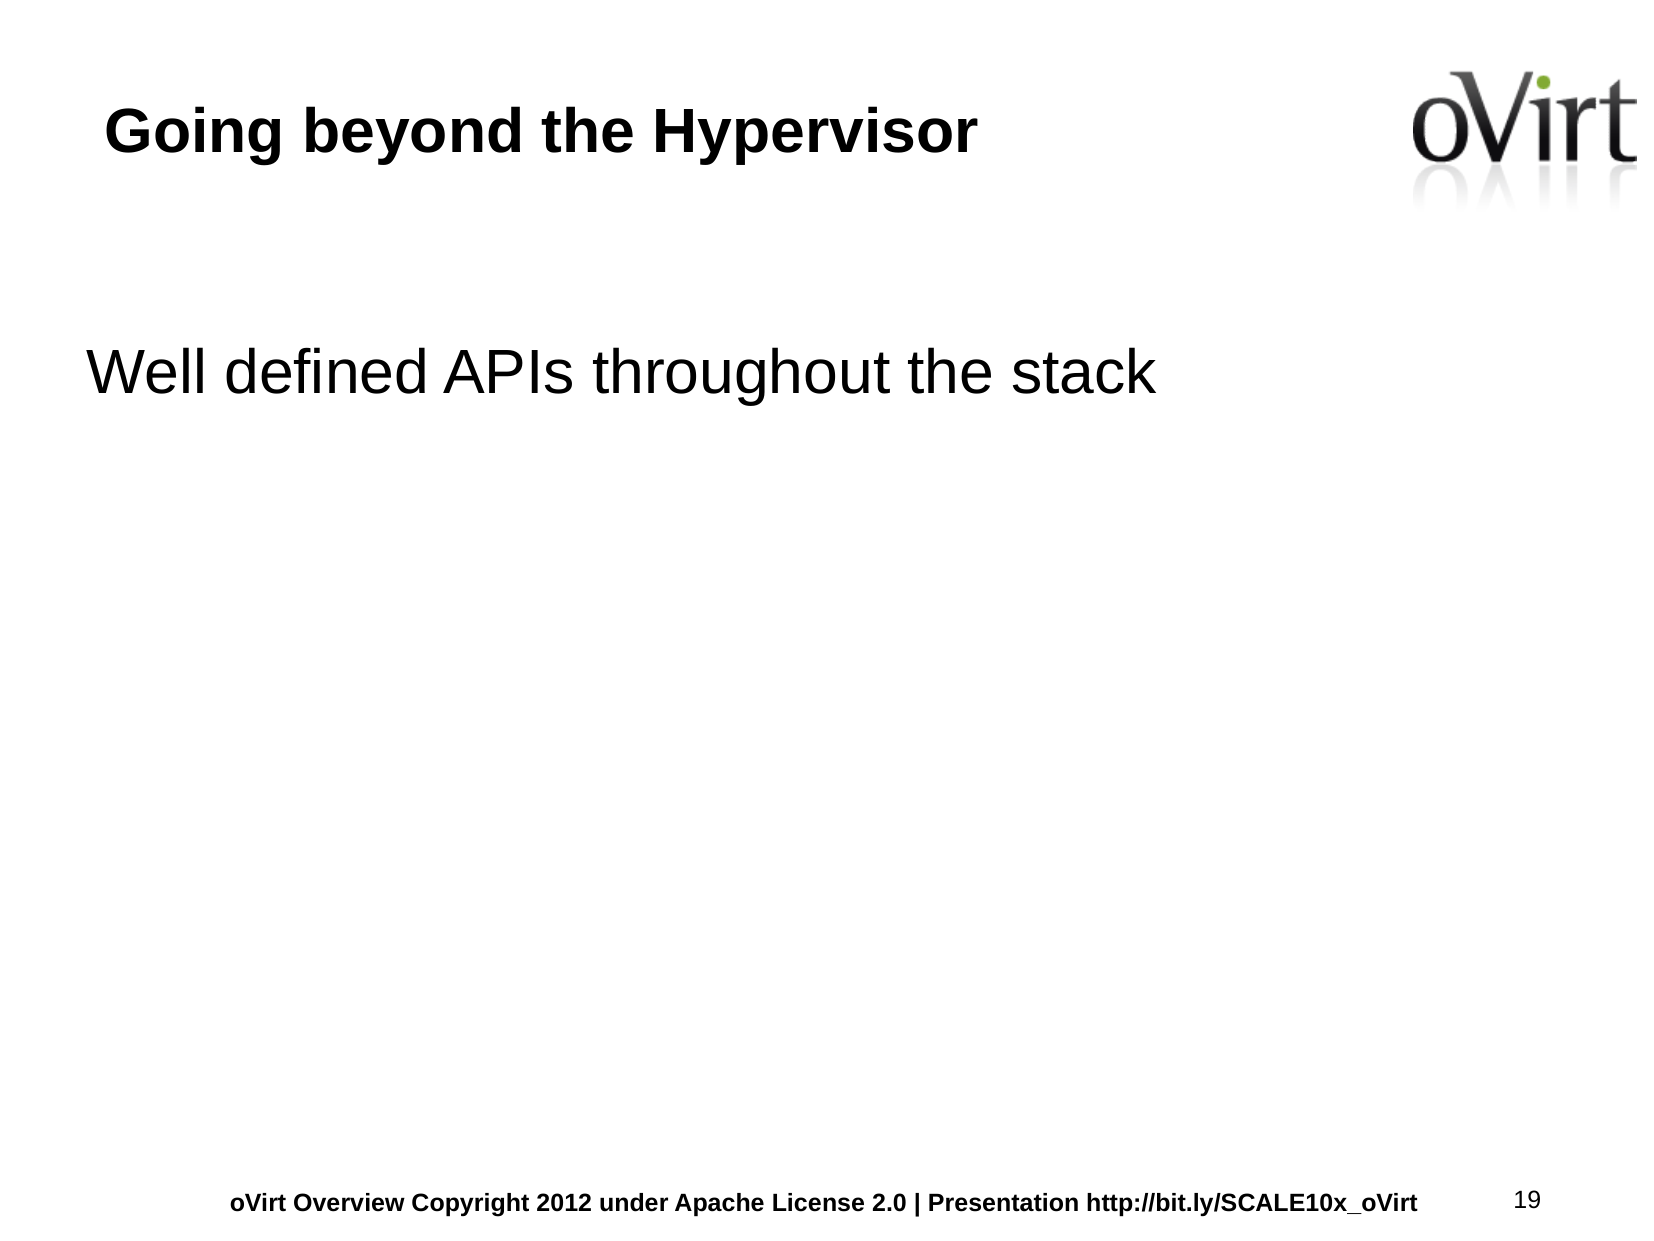

# Going beyond the Hypervisor
Well defined APIs throughout the stack